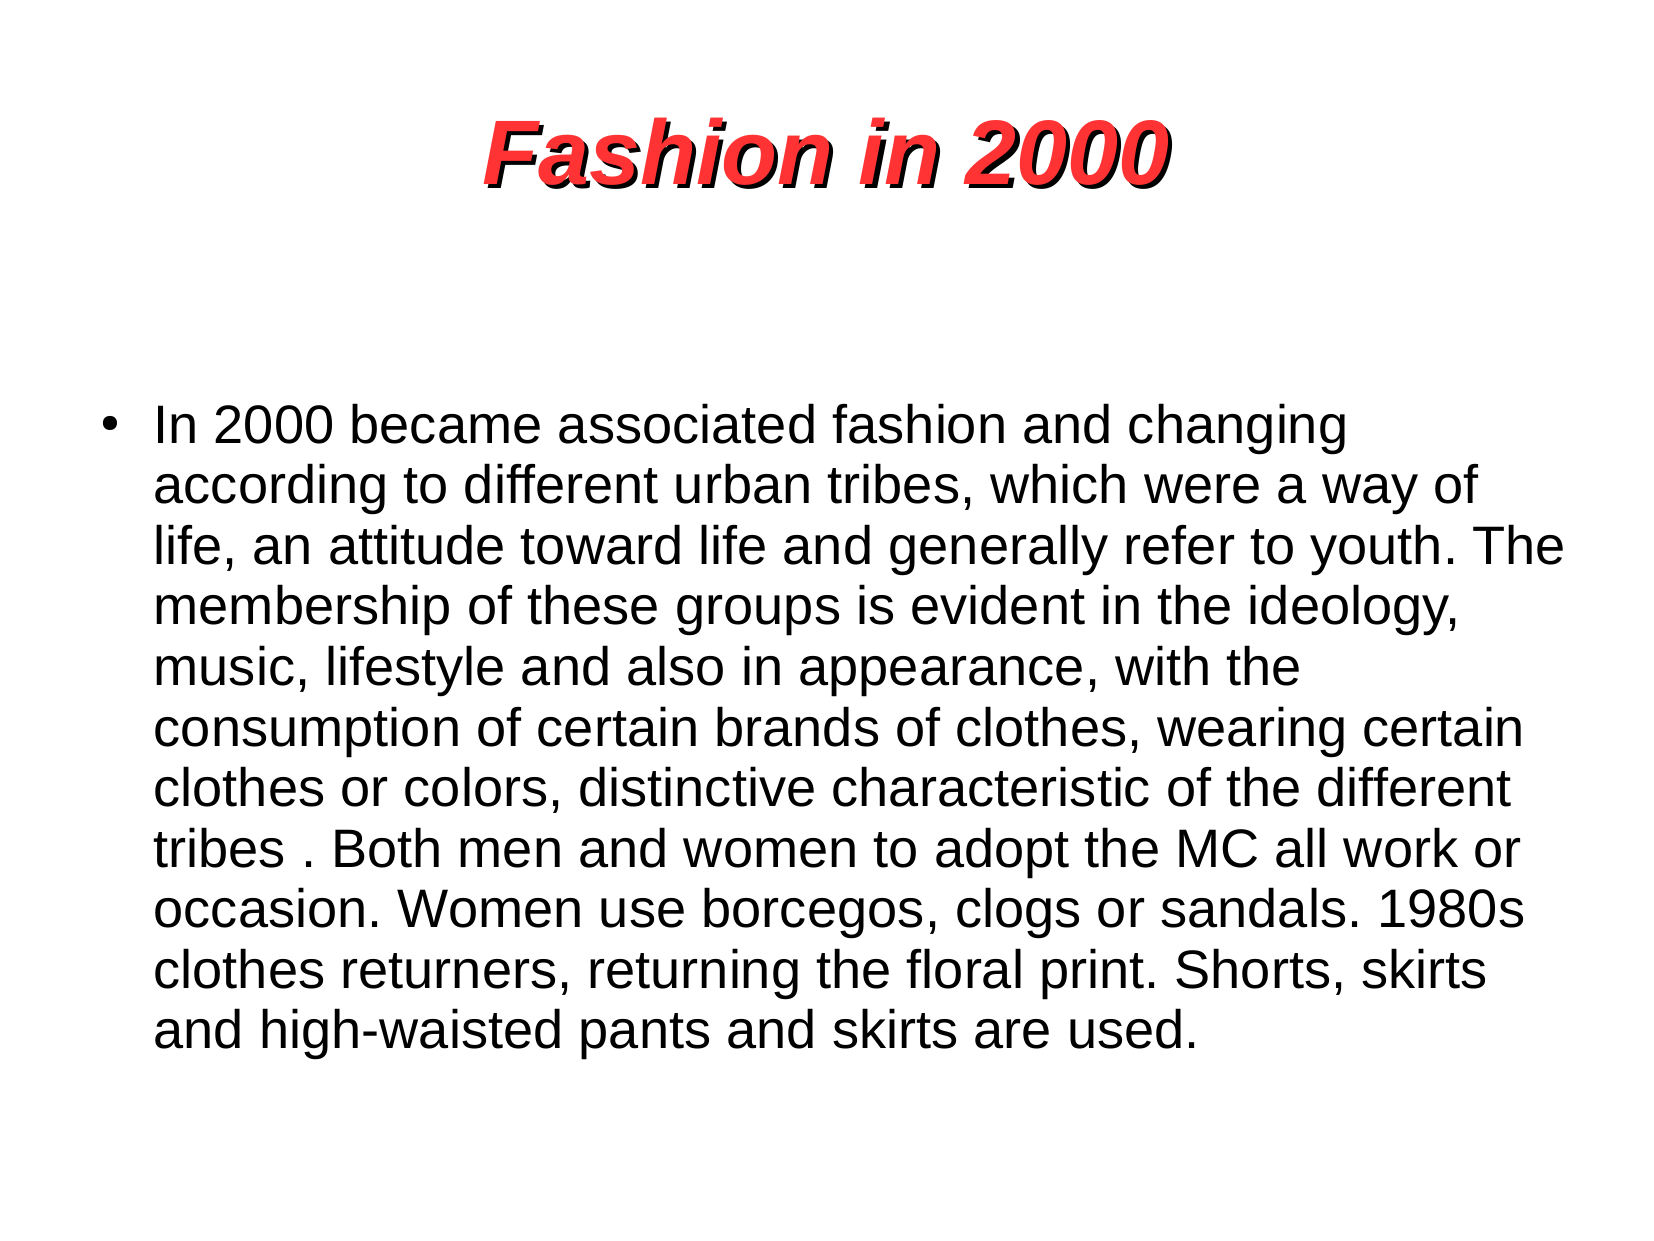

# Fashion in 2000
In 2000 became associated fashion and changing according to different urban tribes, which were a way of life, an attitude toward life and generally refer to youth. The membership of these groups is evident in the ideology, music, lifestyle and also in appearance, with the consumption of certain brands of clothes, wearing certain clothes or colors, distinctive characteristic of the different tribes . Both men and women to adopt the MC all work or occasion. Women use borcegos, clogs or sandals. 1980s clothes returners, returning the floral print. Shorts, skirts and high-waisted pants and skirts are used.